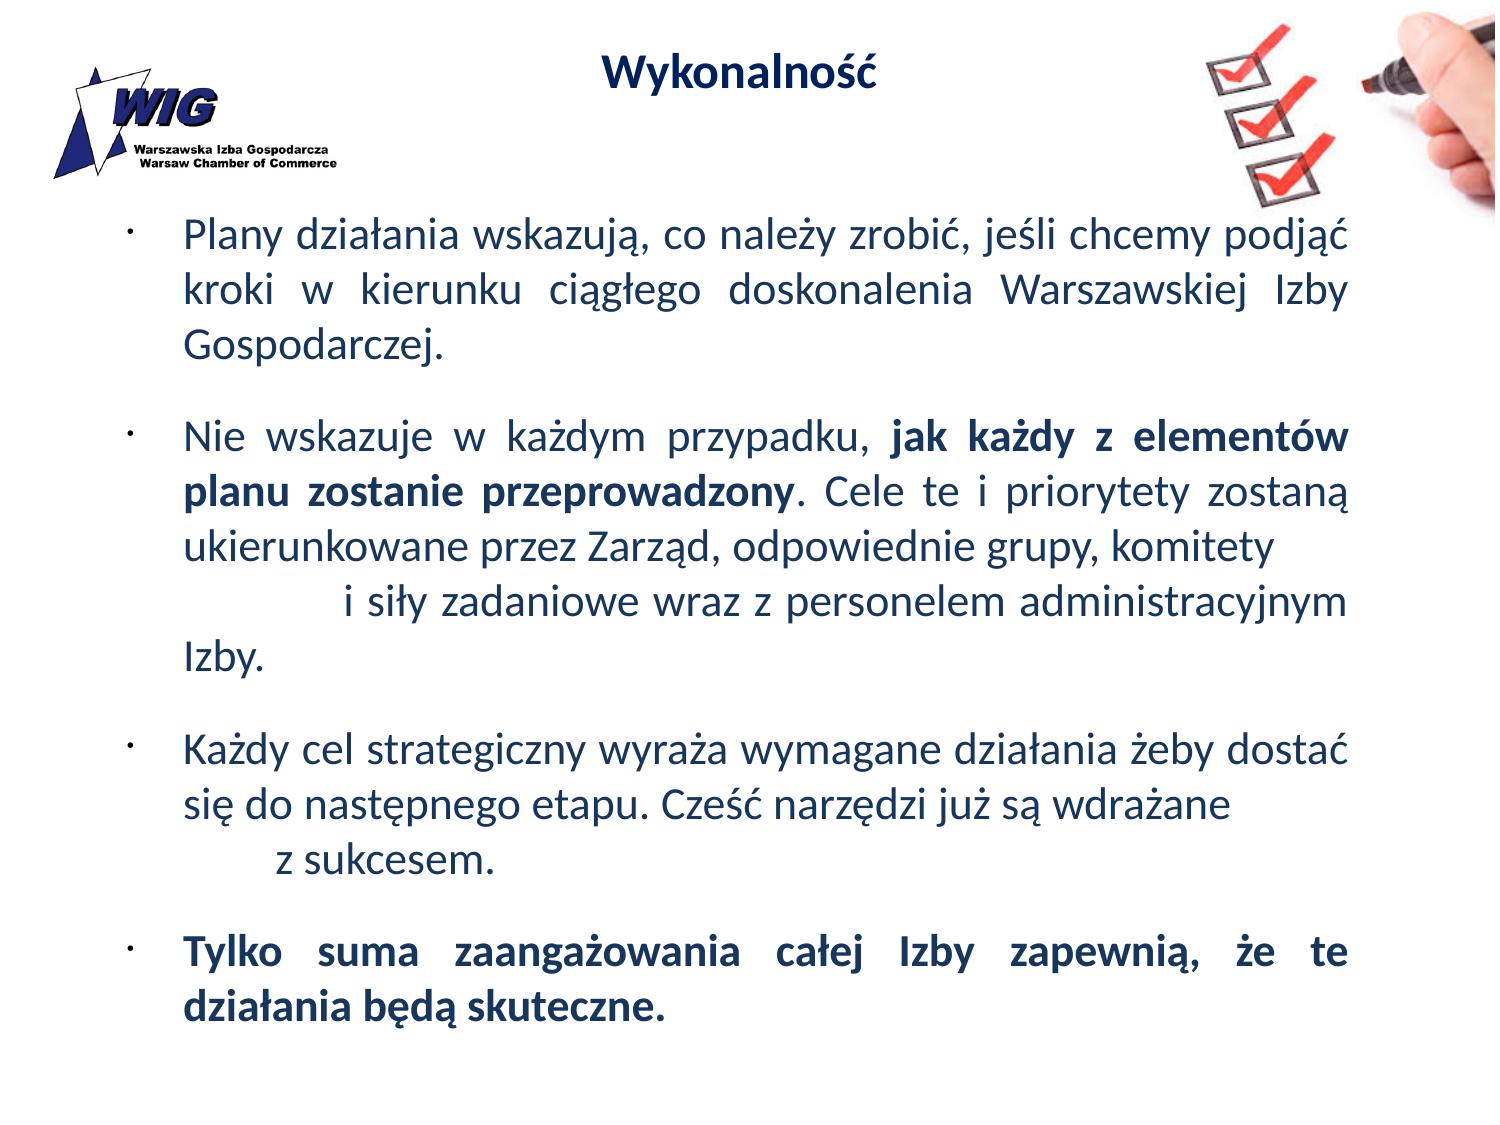

# Wykonalność
Plany działania wskazują, co należy zrobić, jeśli chcemy podjąć kroki w kierunku ciągłego doskonalenia Warszawskiej Izby Gospodarczej.
Nie wskazuje w każdym przypadku, jak każdy z elementów planu zostanie przeprowadzony. Cele te i priorytety zostaną ukierunkowane przez Zarząd, odpowiednie grupy, komitety i siły zadaniowe wraz z personelem administracyjnym Izby.
Każdy cel strategiczny wyraża wymagane działania żeby dostać się do następnego etapu. Cześć narzędzi już są wdrażane z sukcesem.
Tylko suma zaangażowania całej Izby zapewnią, że te działania będą skuteczne.